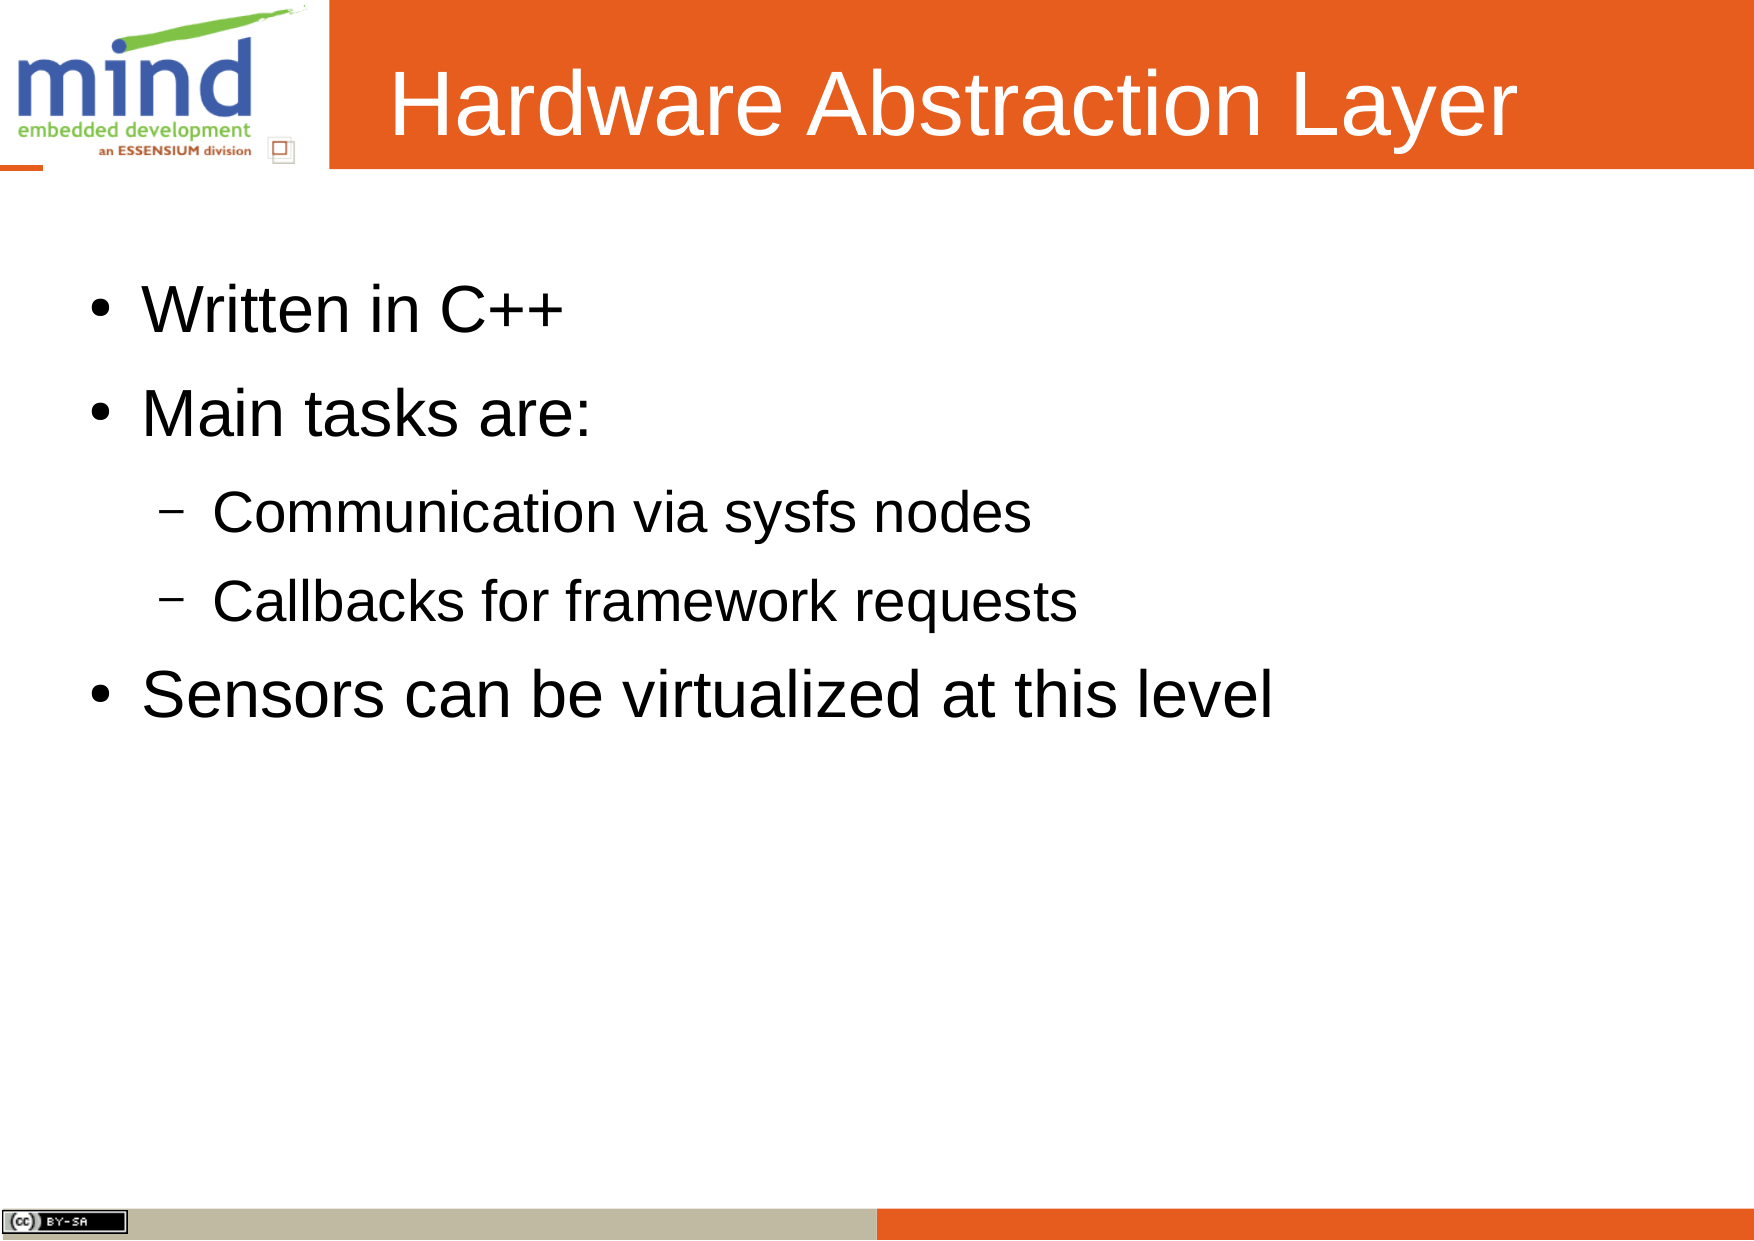

# Hardware Abstraction Layer
Written in C++
Main tasks are:
Communication via sysfs nodes
Callbacks for framework requests
Sensors can be virtualized at this level